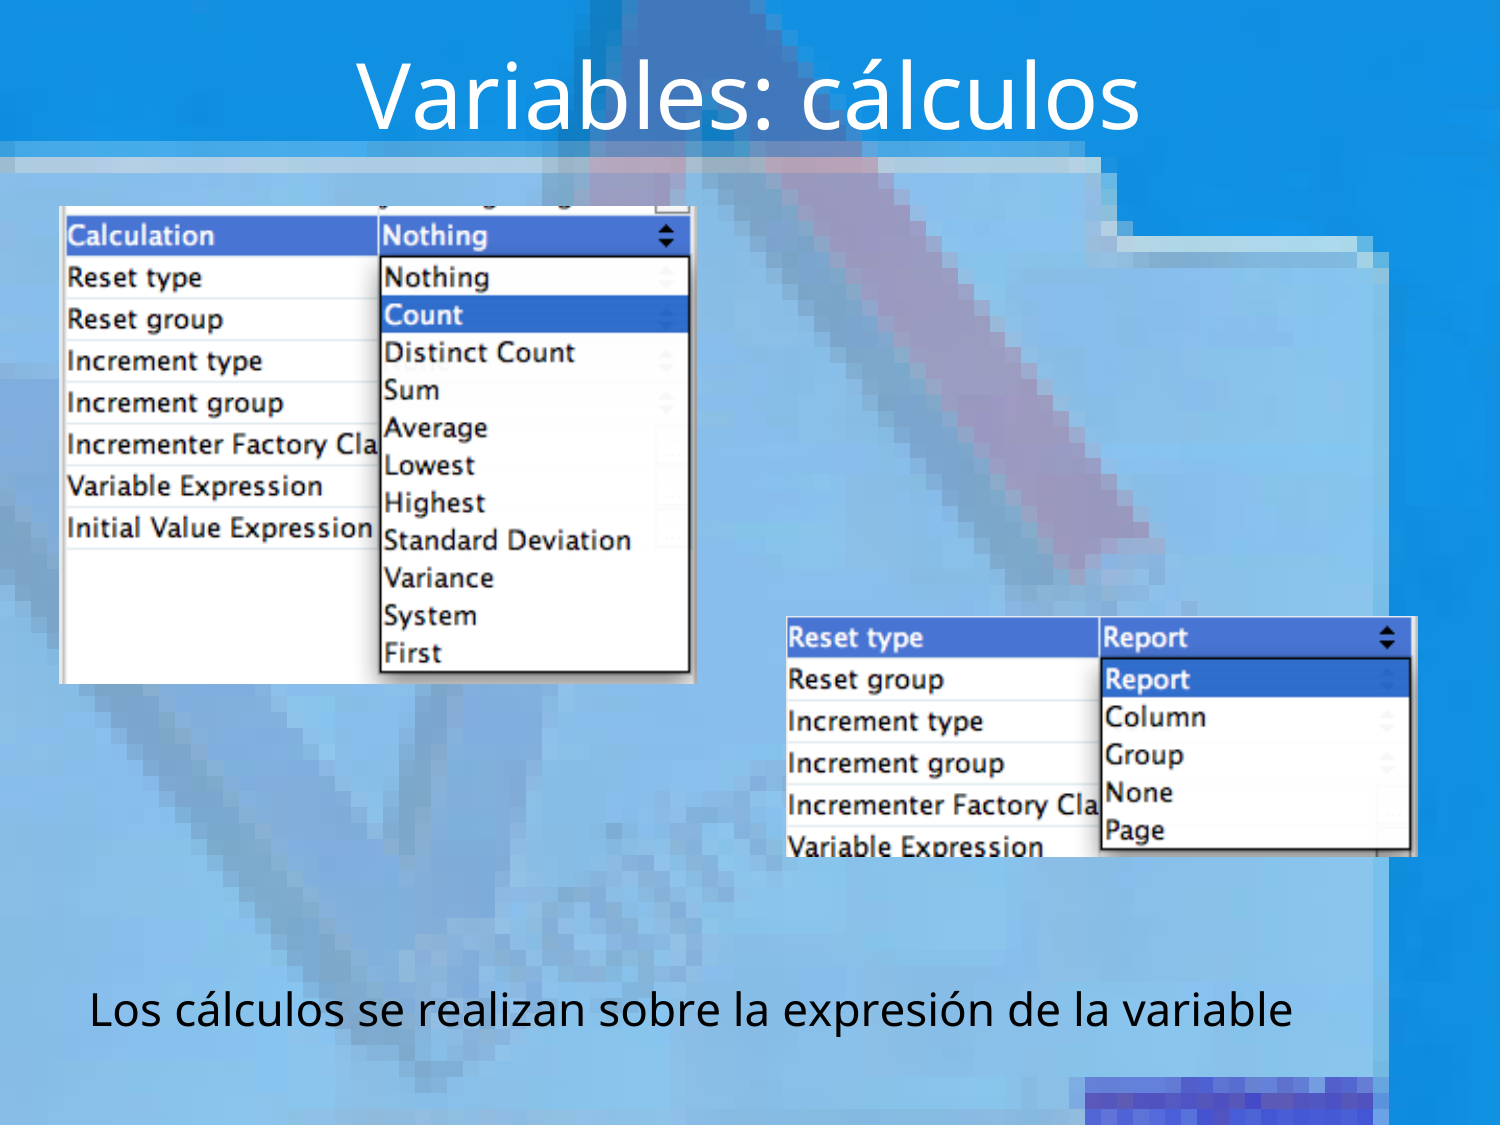

# Variables: cálculos
Los cálculos se realizan sobre la expresión de la variable